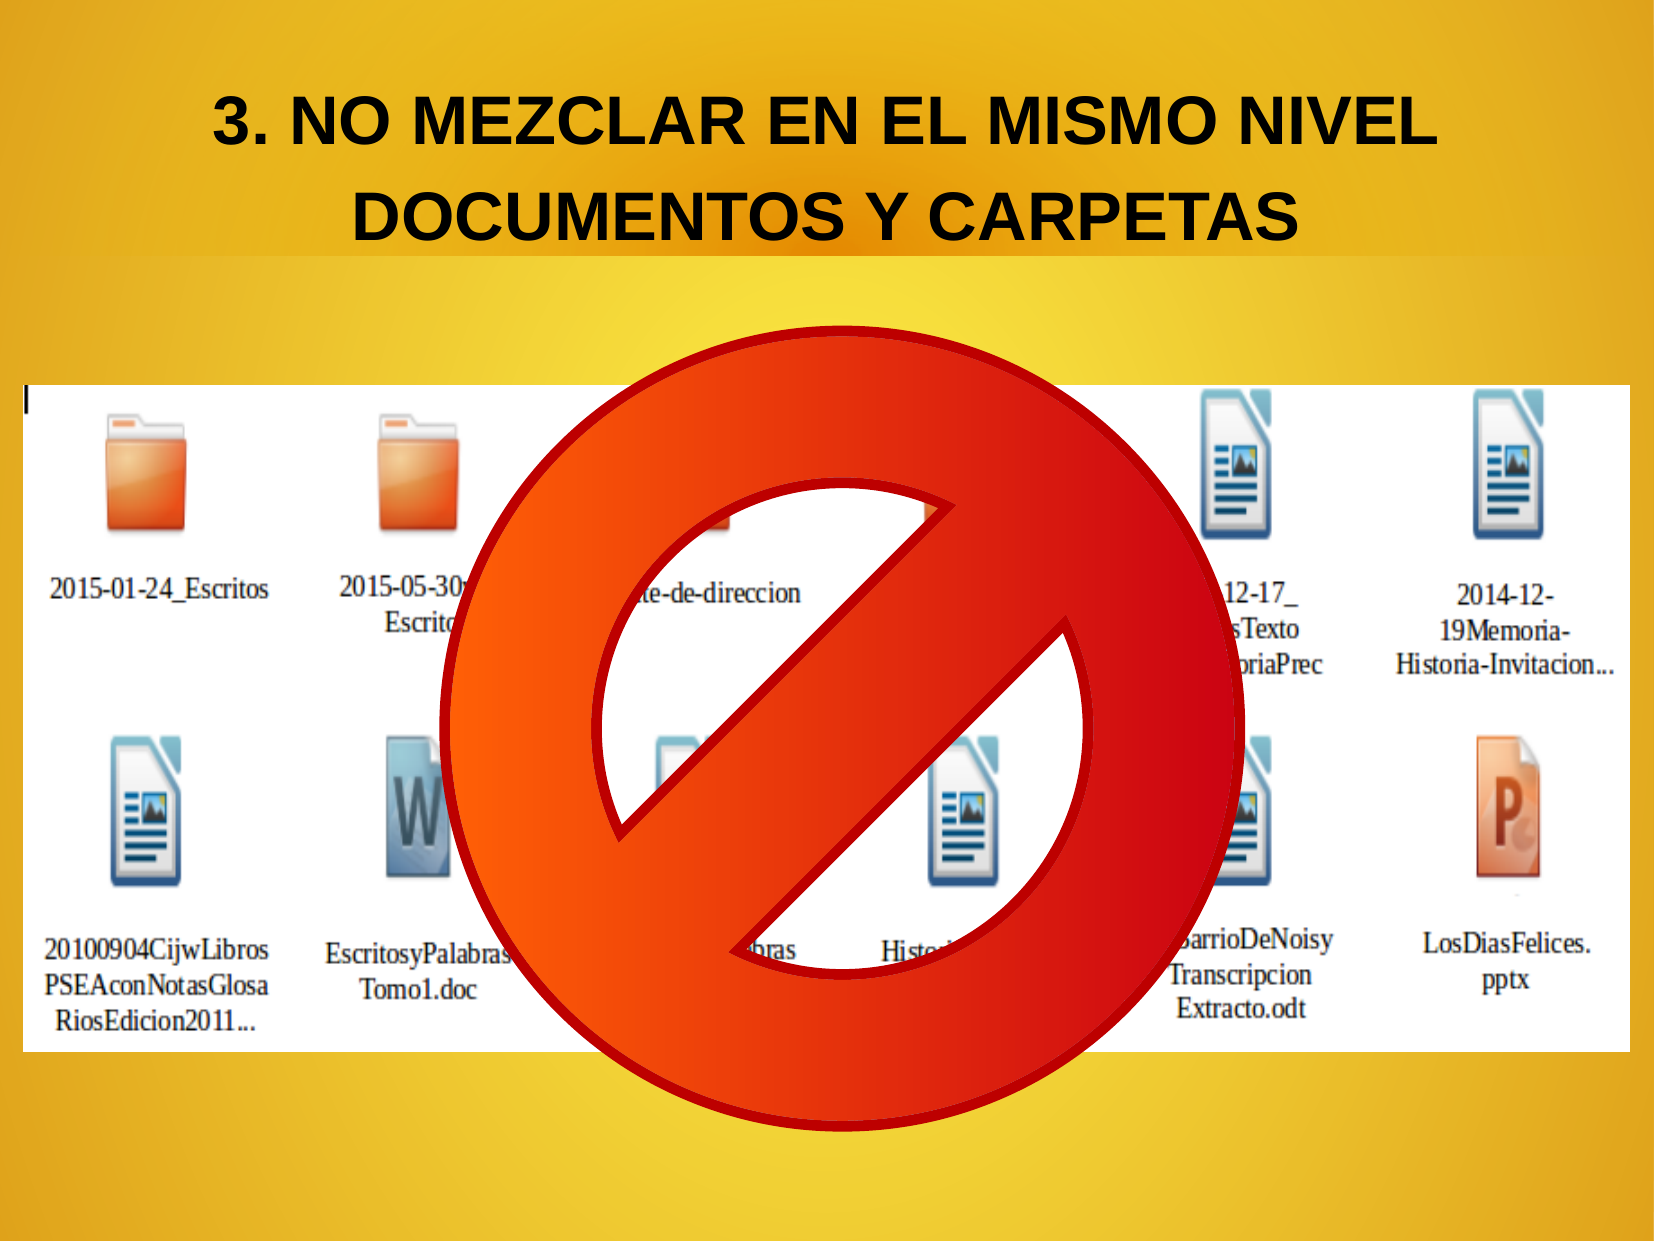

3. NO MEZCLAR EN EL MISMO NIVEL
DOCUMENTOS Y CARPETAS